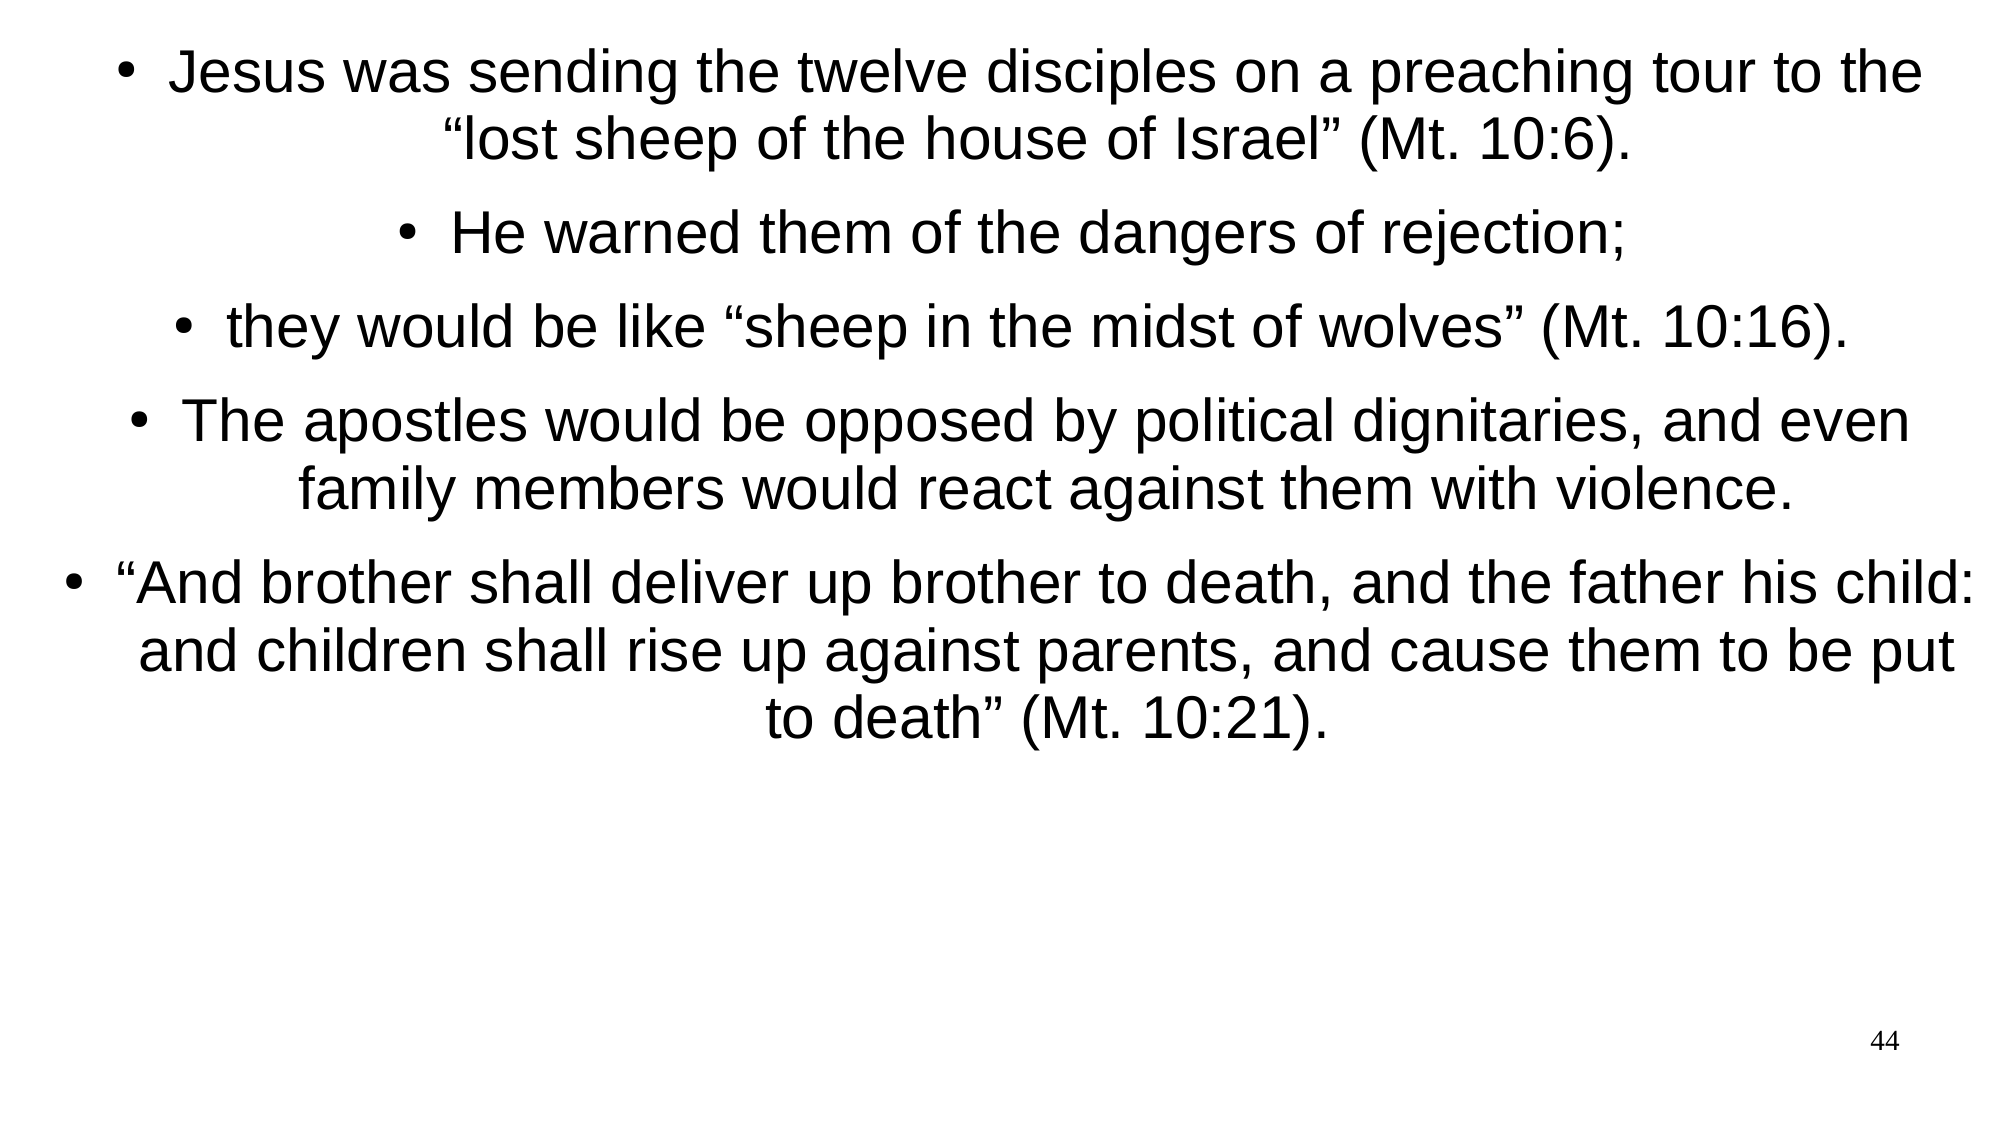

# Jesus was sending the twelve disciples on a preaching tour to the “lost sheep of the house of Israel” (Mt. 10:6).
He warned them of the dangers of rejection;
they would be like “sheep in the midst of wolves” (Mt. 10:16).
The apostles would be opposed by political dignitaries, and even family members would react against them with violence.
“And brother shall deliver up brother to death, and the father his child: and children shall rise up against parents, and cause them to be put to death” (Mt. 10:21).
44